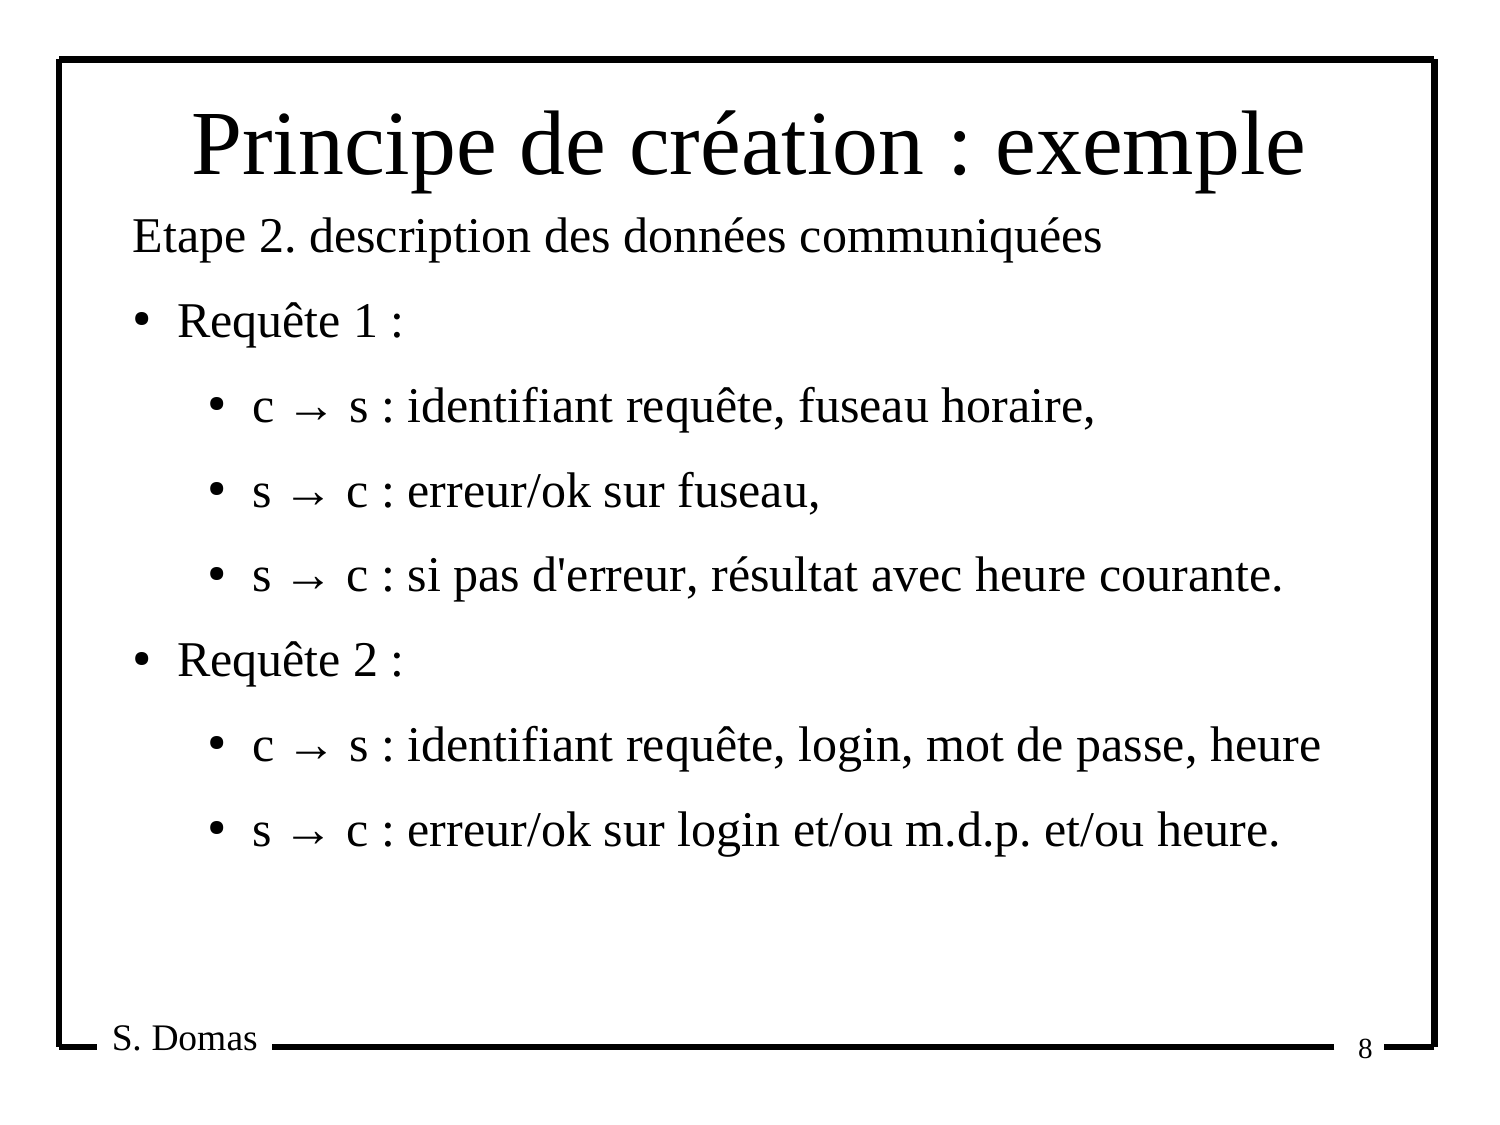

# Principe de création : exemple
S. Domas
Etape 2. description des données communiquées
Requête 1 :
c → s : identifiant requête, fuseau horaire,
s → c : erreur/ok sur fuseau,
s → c : si pas d'erreur, résultat avec heure courante.
Requête 2 :
c → s : identifiant requête, login, mot de passe, heure
s → c : erreur/ok sur login et/ou m.d.p. et/ou heure.
8